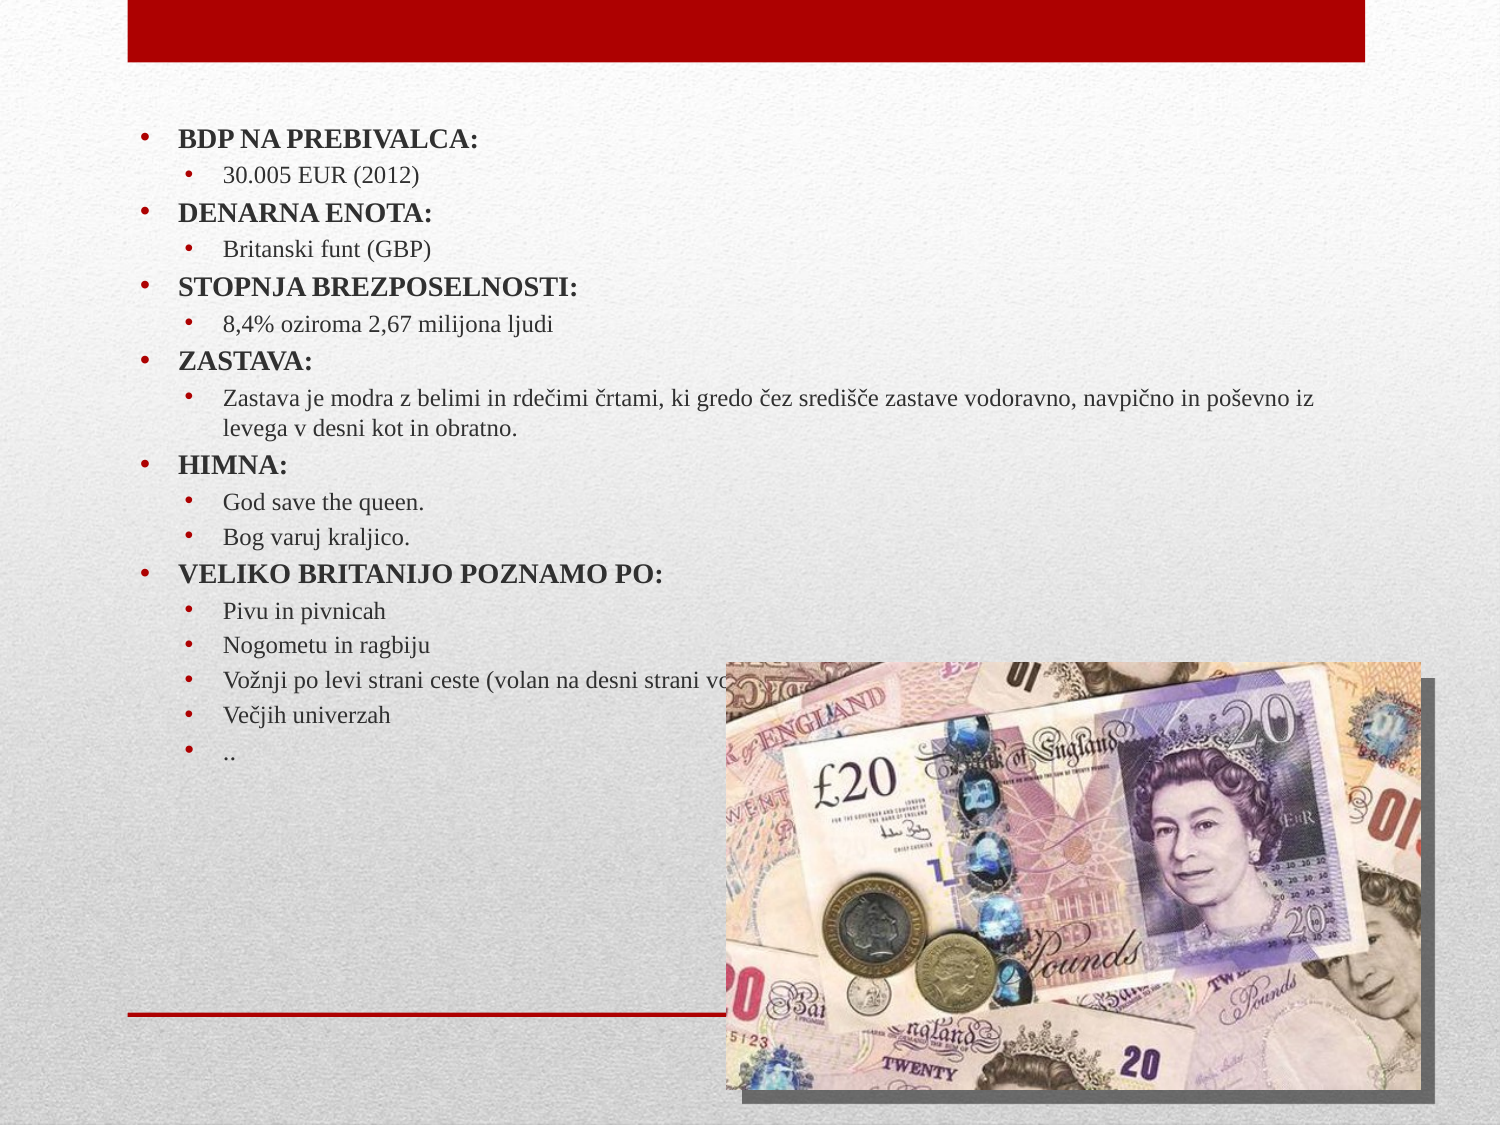

BDP NA PREBIVALCA:
30.005 EUR (2012)
DENARNA ENOTA:
Britanski funt (GBP)
STOPNJA BREZPOSELNOSTI:
8,4% oziroma 2,67 milijona ljudi
ZASTAVA:
Zastava je modra z belimi in rdečimi črtami, ki gredo čez središče zastave vodoravno, navpično in poševno iz levega v desni kot in obratno.
HIMNA:
God save the queen.
Bog varuj kraljico.
VELIKO BRITANIJO POZNAMO PO:
Pivu in pivnicah
Nogometu in ragbiju
Vožnji po levi strani ceste (volan na desni strani vozila)
Večjih univerzah
..
#